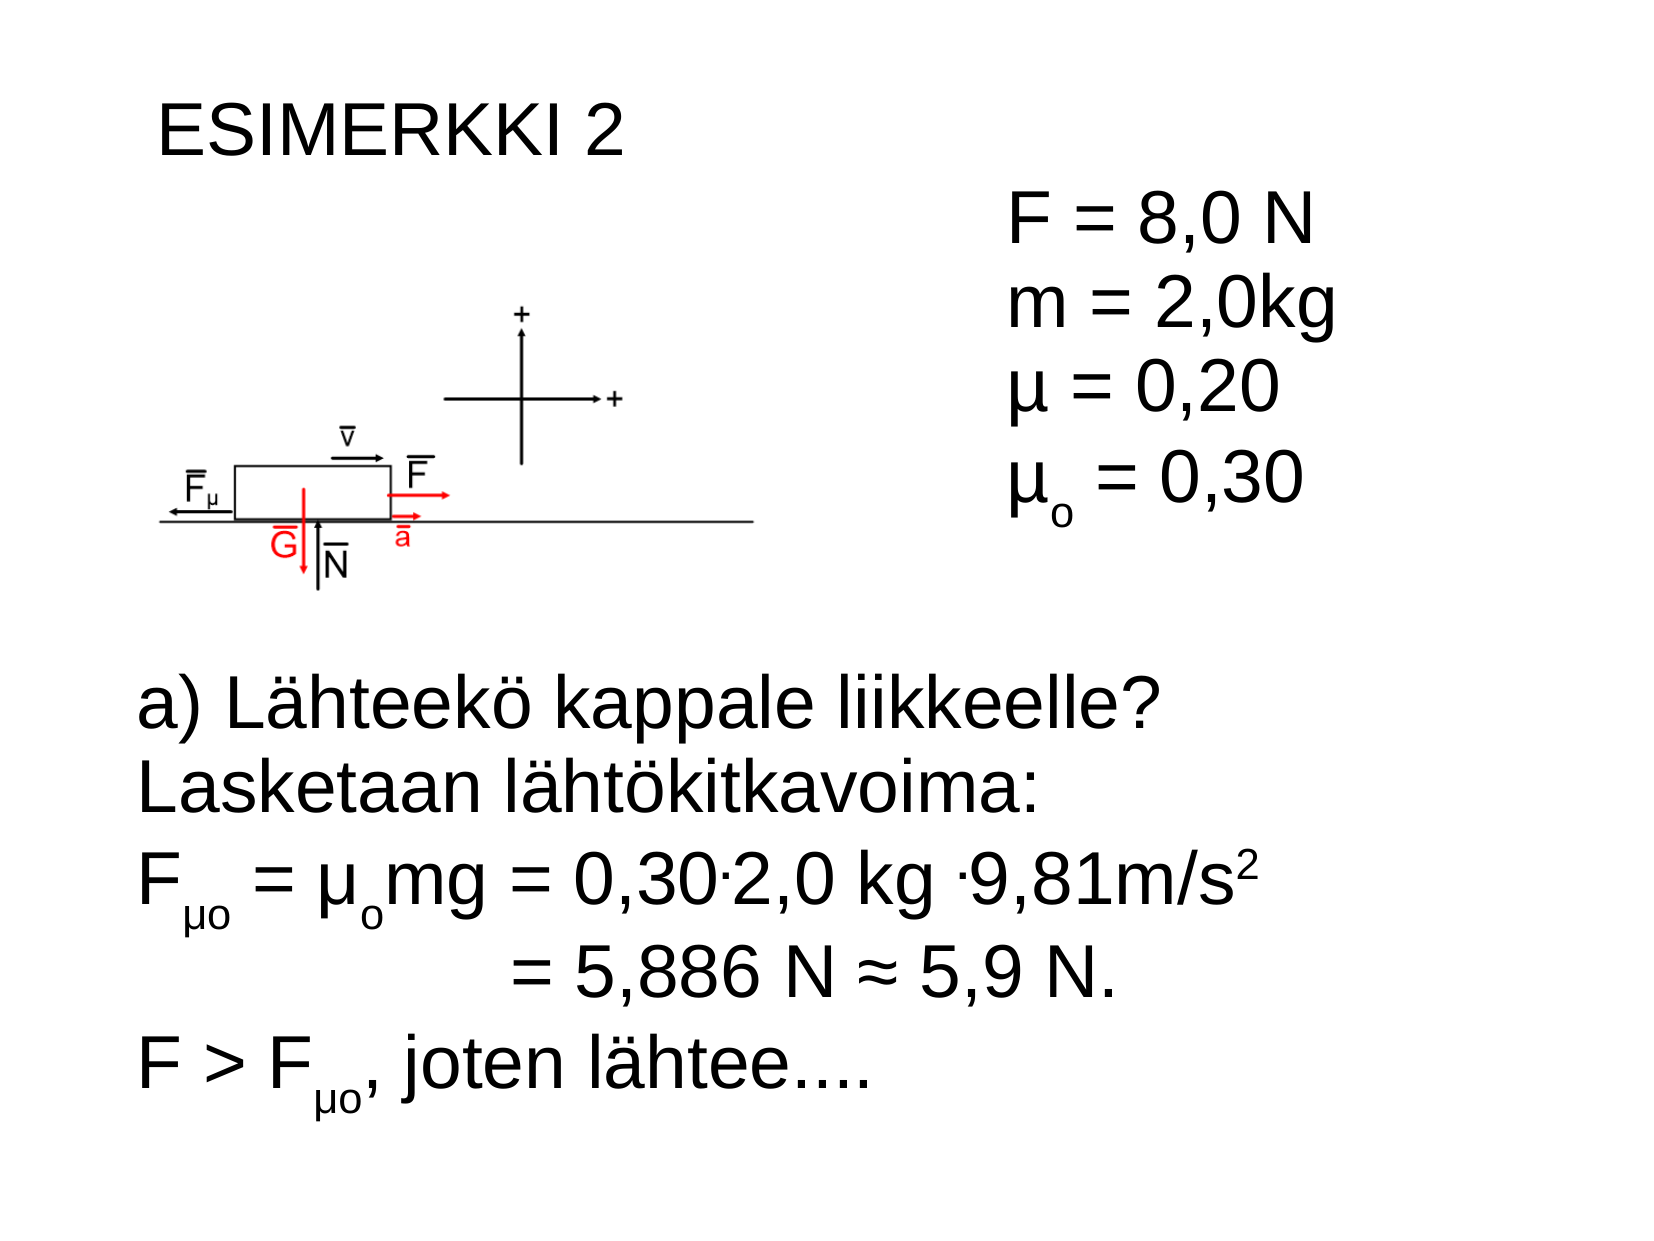

ESIMERKKI 2
F = 8,0 N
m = 2,0kg
µ = 0,20
µo = 0,30
a) Lähteekö kappale liikkeelle?
Lasketaan lähtökitkavoima:
Fμo = μomg = 0,30.2,0 kg .9,81m/s2
 = 5,886 N ≈ 5,9 N.
F > Fμo, joten lähtee....